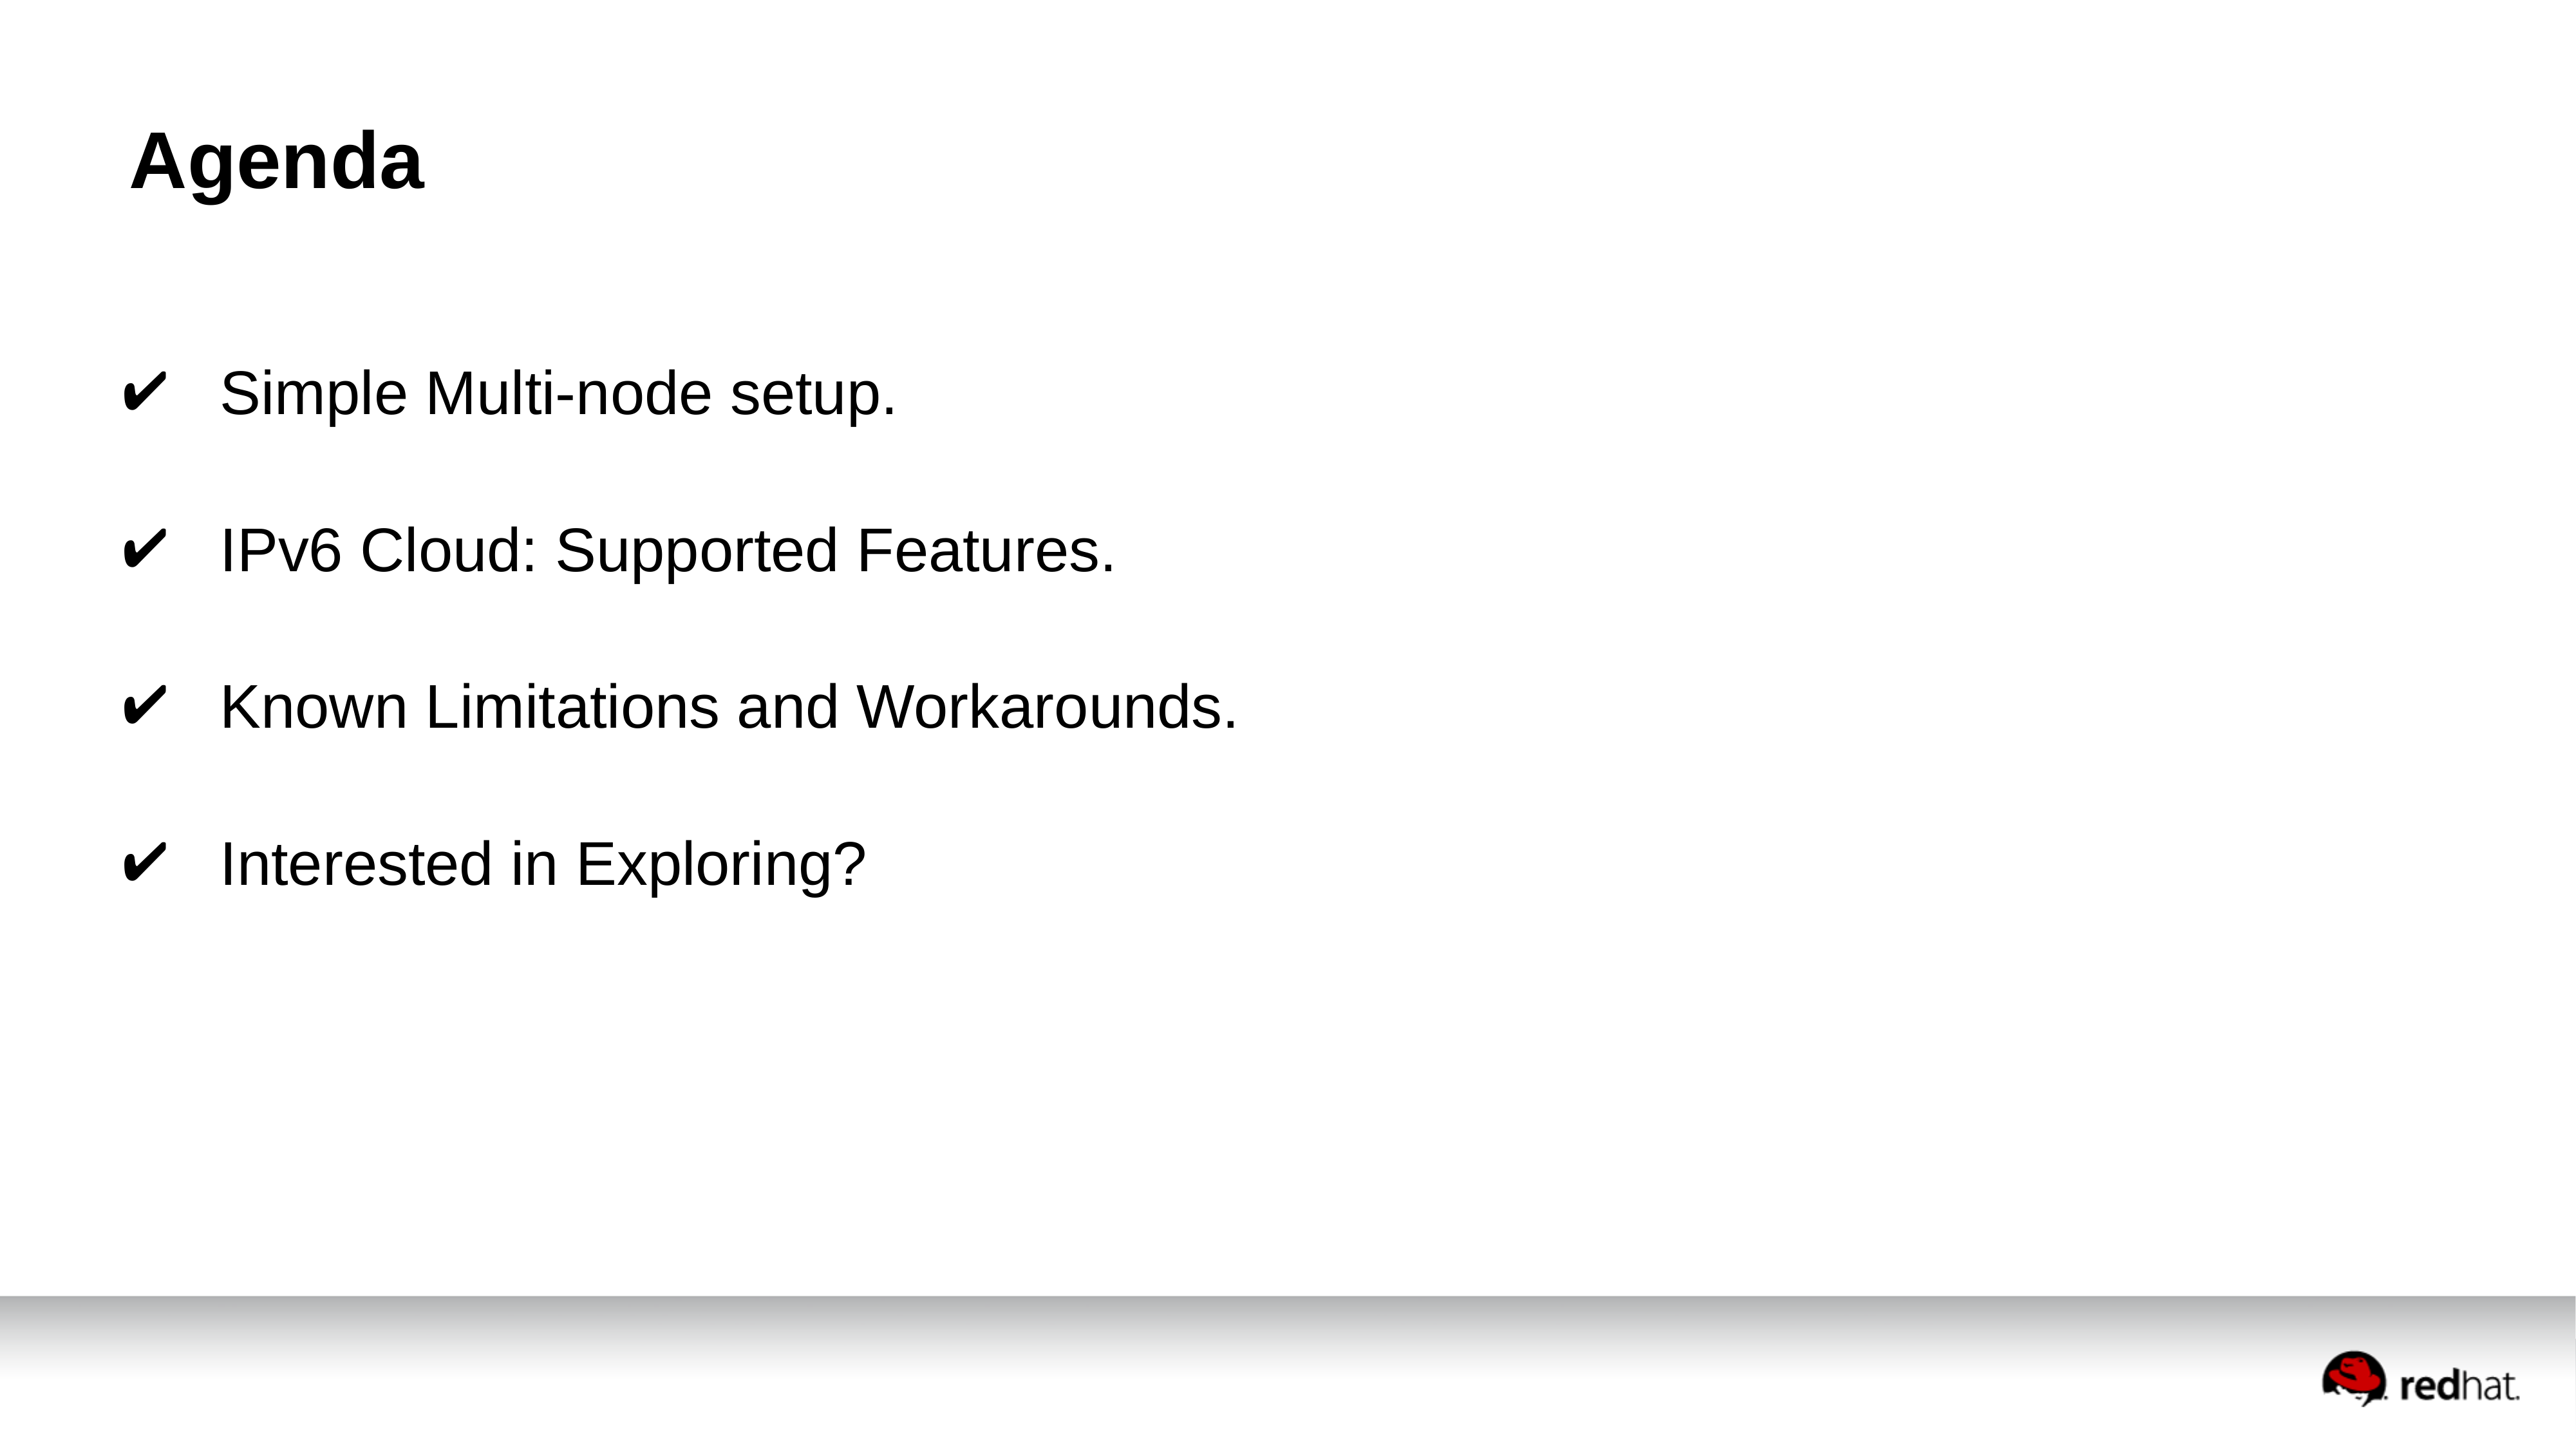

# Agenda
Simple Multi-node setup.
IPv6 Cloud: Supported Features.
Known Limitations and Workarounds.
Interested in Exploring?